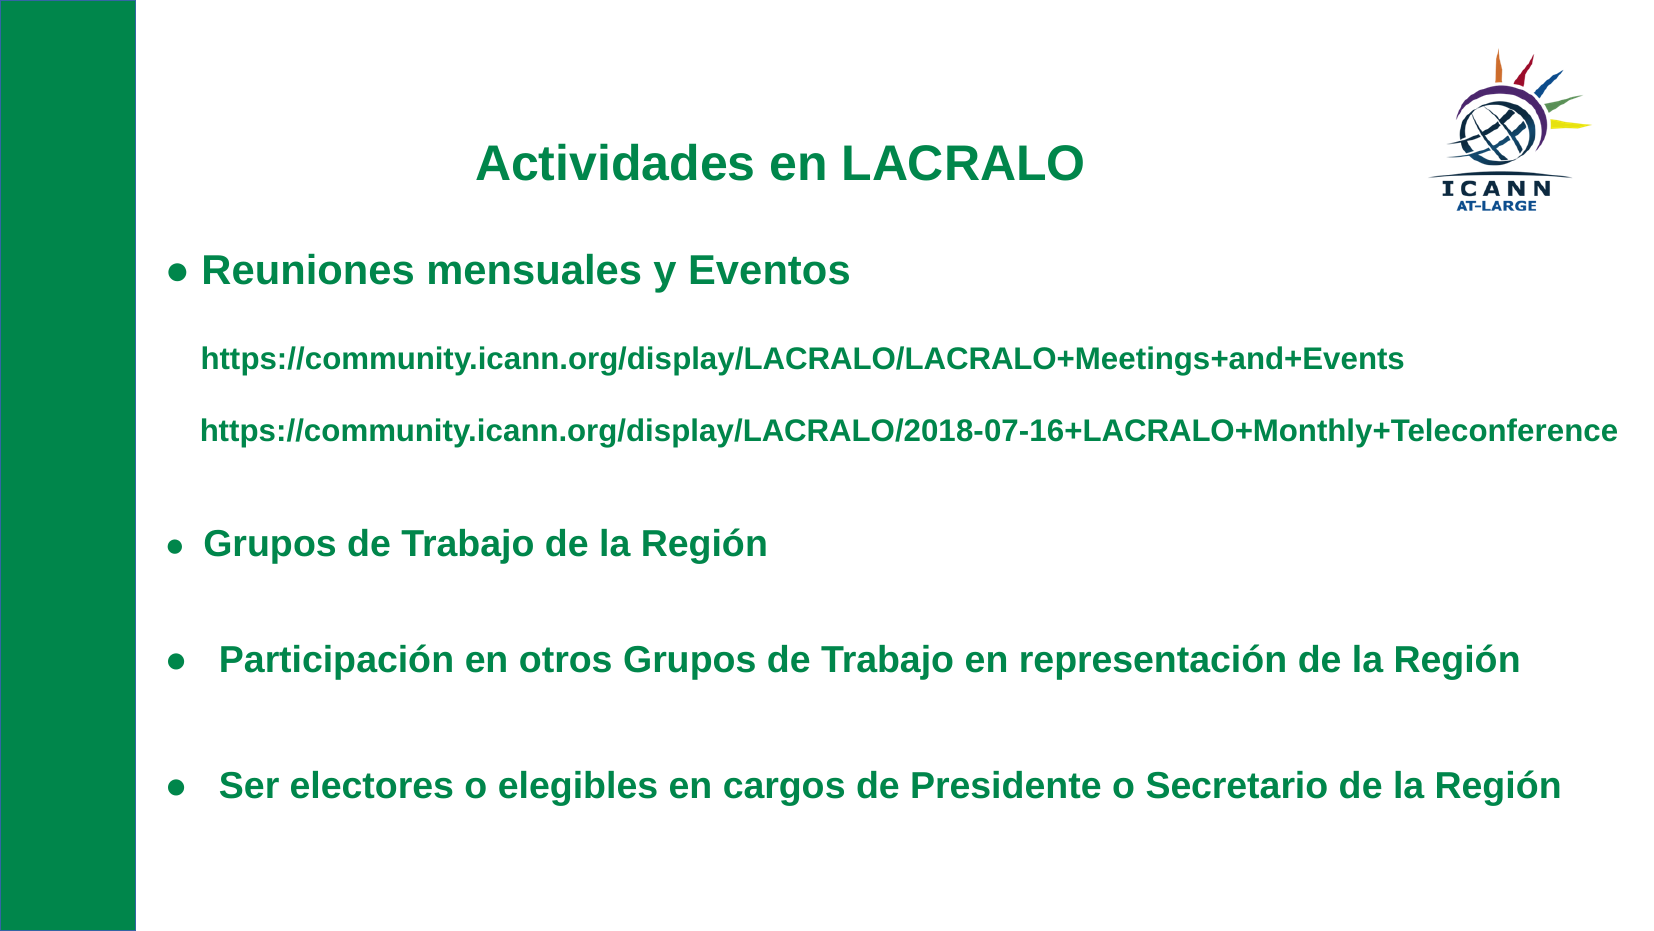

#
 Actividades en LACRALO
● Reuniones mensuales y Eventos
 https://community.icann.org/display/LACRALO/LACRALO+Meetings+and+Events
 https://community.icann.org/display/LACRALO/2018-07-16+LACRALO+Monthly+Teleconference
● Grupos de Trabajo de la Región
● Participación en otros Grupos de Trabajo en representación de la Región
● Ser electores o elegibles en cargos de Presidente o Secretario de la Región